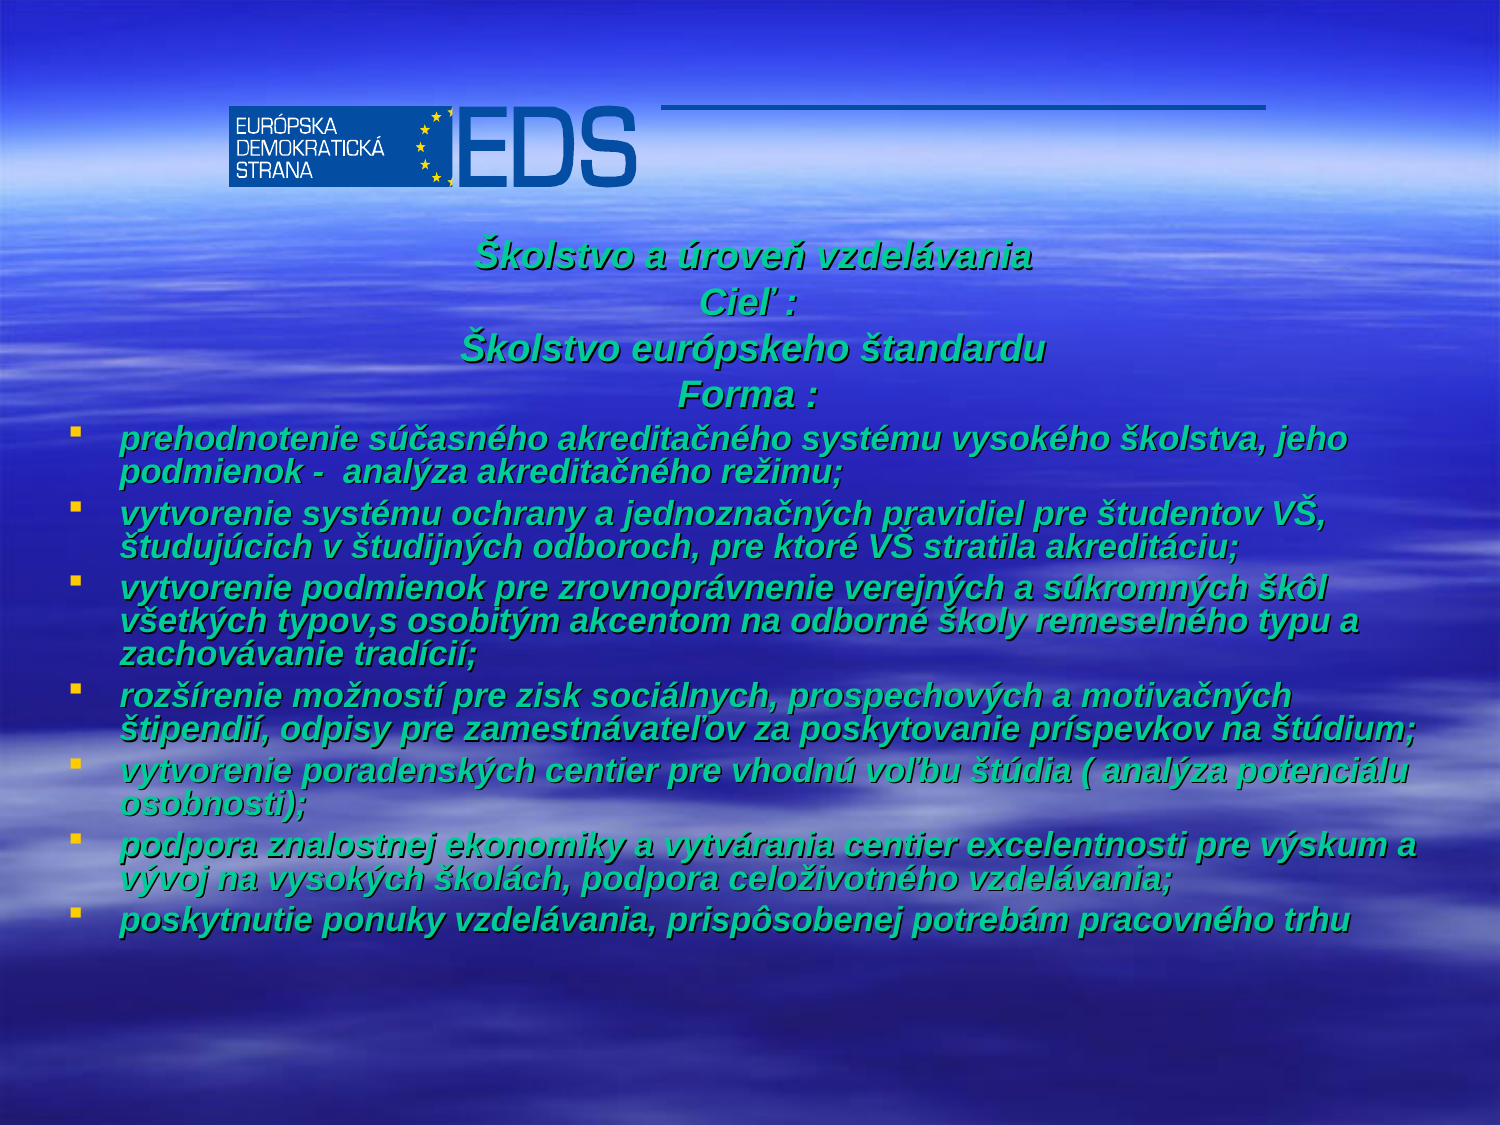

# Školstvo a úroveň vzdelávania
Cieľ :
Školstvo európskeho štandardu
Forma :
prehodnotenie súčasného akreditačného systému vysokého školstva, jeho podmienok - analýza akreditačného režimu;
vytvorenie systému ochrany a jednoznačných pravidiel pre študentov VŠ, študujúcich v študijných odboroch, pre ktoré VŠ stratila akreditáciu;
vytvorenie podmienok pre zrovnoprávnenie verejných a súkromných škôl všetkých typov,s osobitým akcentom na odborné školy remeselného typu a zachovávanie tradícií;
rozšírenie možností pre zisk sociálnych, prospechových a motivačných štipendií, odpisy pre zamestnávateľov za poskytovanie príspevkov na štúdium;
vytvorenie poradenských centier pre vhodnú voľbu štúdia ( analýza potenciálu osobnosti);
podpora znalostnej ekonomiky a vytvárania centier excelentnosti pre výskum a vývoj na vysokých školách, podpora celoživotného vzdelávania;
poskytnutie ponuky vzdelávania, prispôsobenej potrebám pracovného trhu